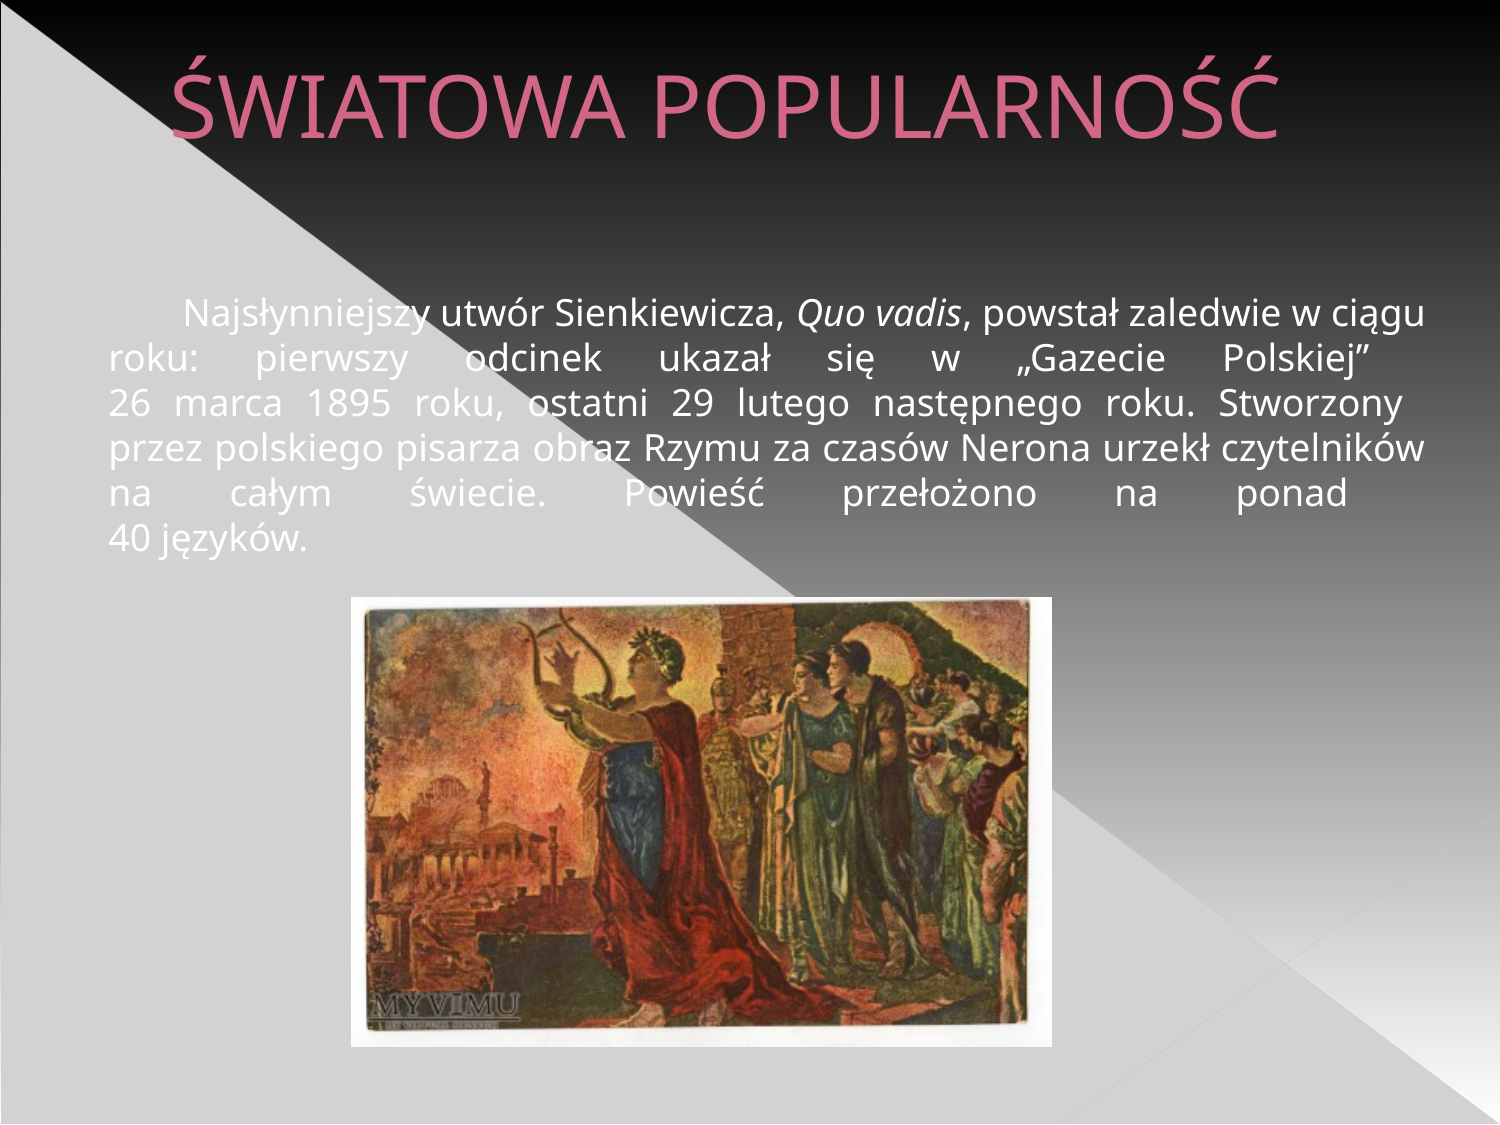

# ŚWIATOWA POPULARNOŚĆ
	Najsłynniejszy utwór Sienkiewicza, Quo vadis, powstał zaledwie w ciągu roku: pierwszy odcinek ukazał się w „Gazecie Polskiej”
26 marca 1895 roku, ostatni 29 lutego następnego roku. Stworzony
przez polskiego pisarza obraz Rzymu za czasów Nerona urzekł czytelników na całym świecie. Powieść przełożono na ponad
40 języków.